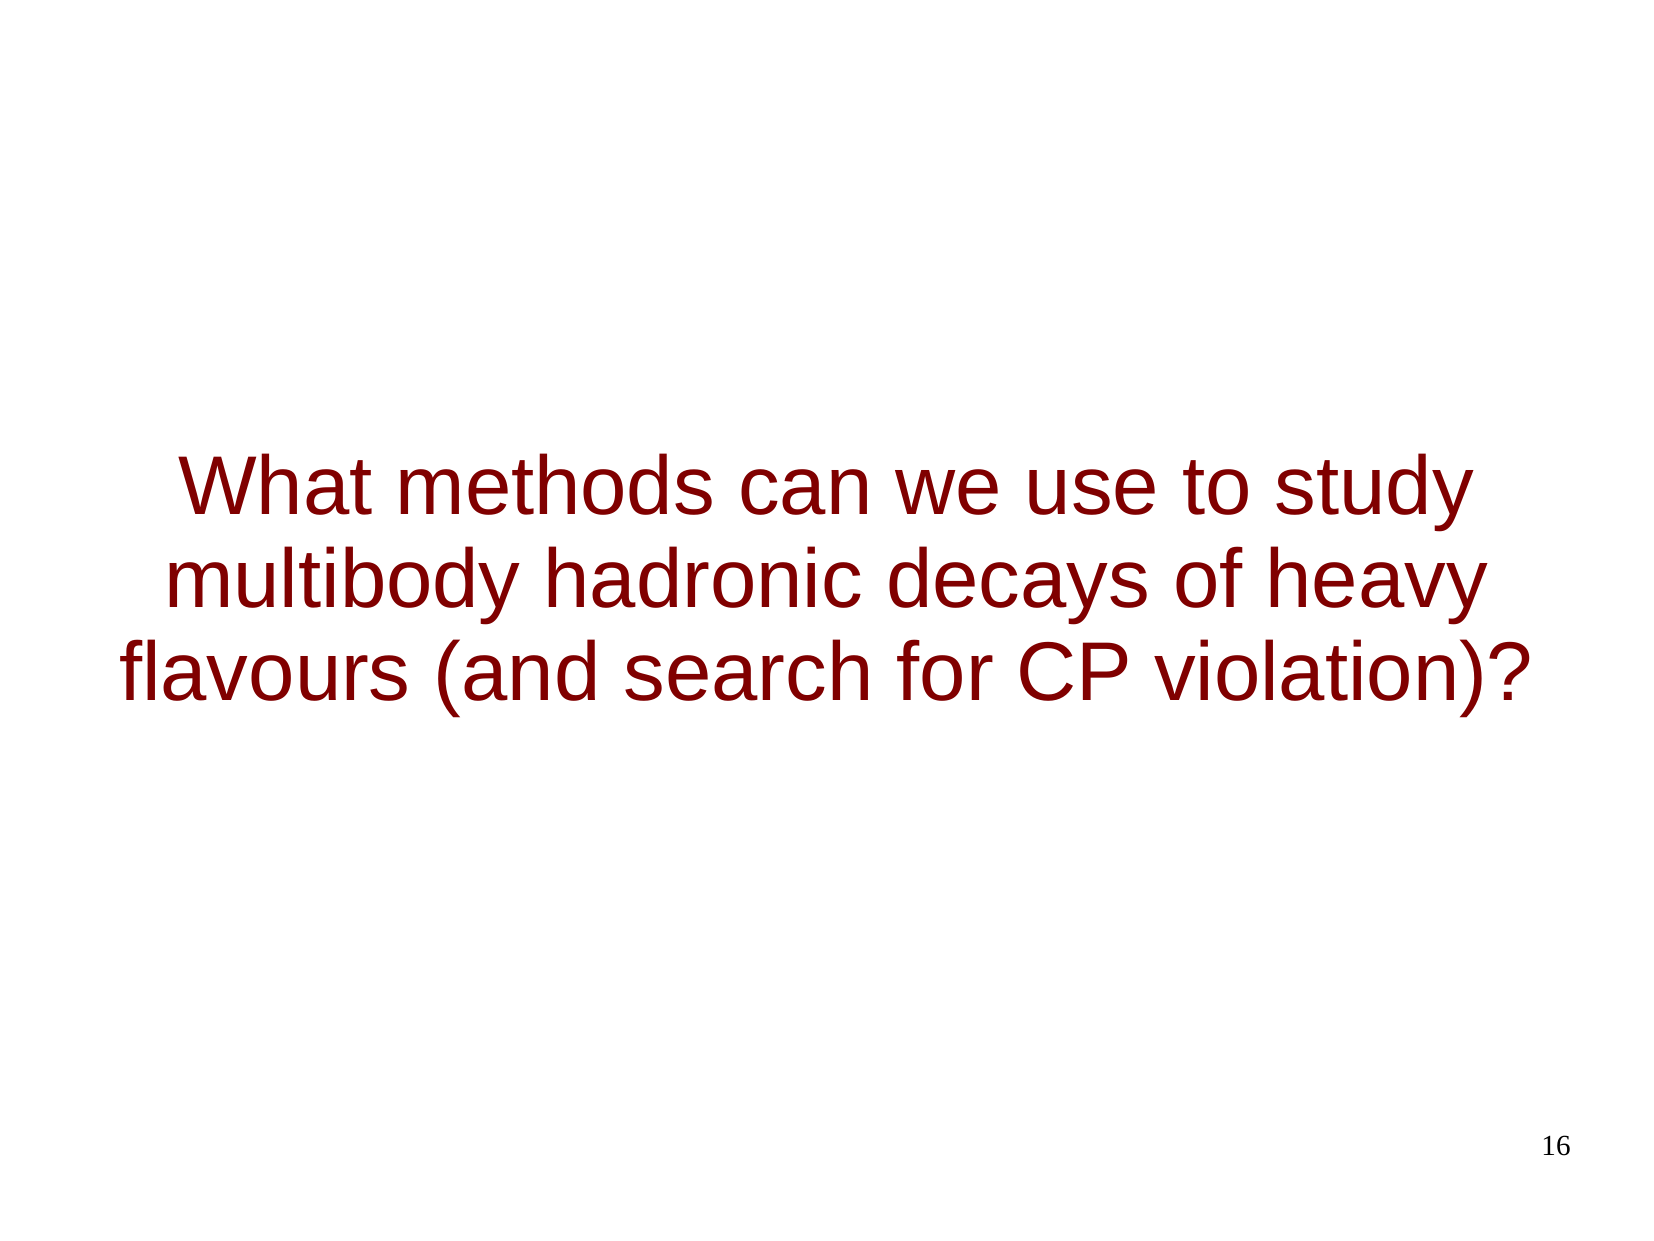

# What methods can we use to study multibody hadronic decays of heavy flavours (and search for CP violation)?
16